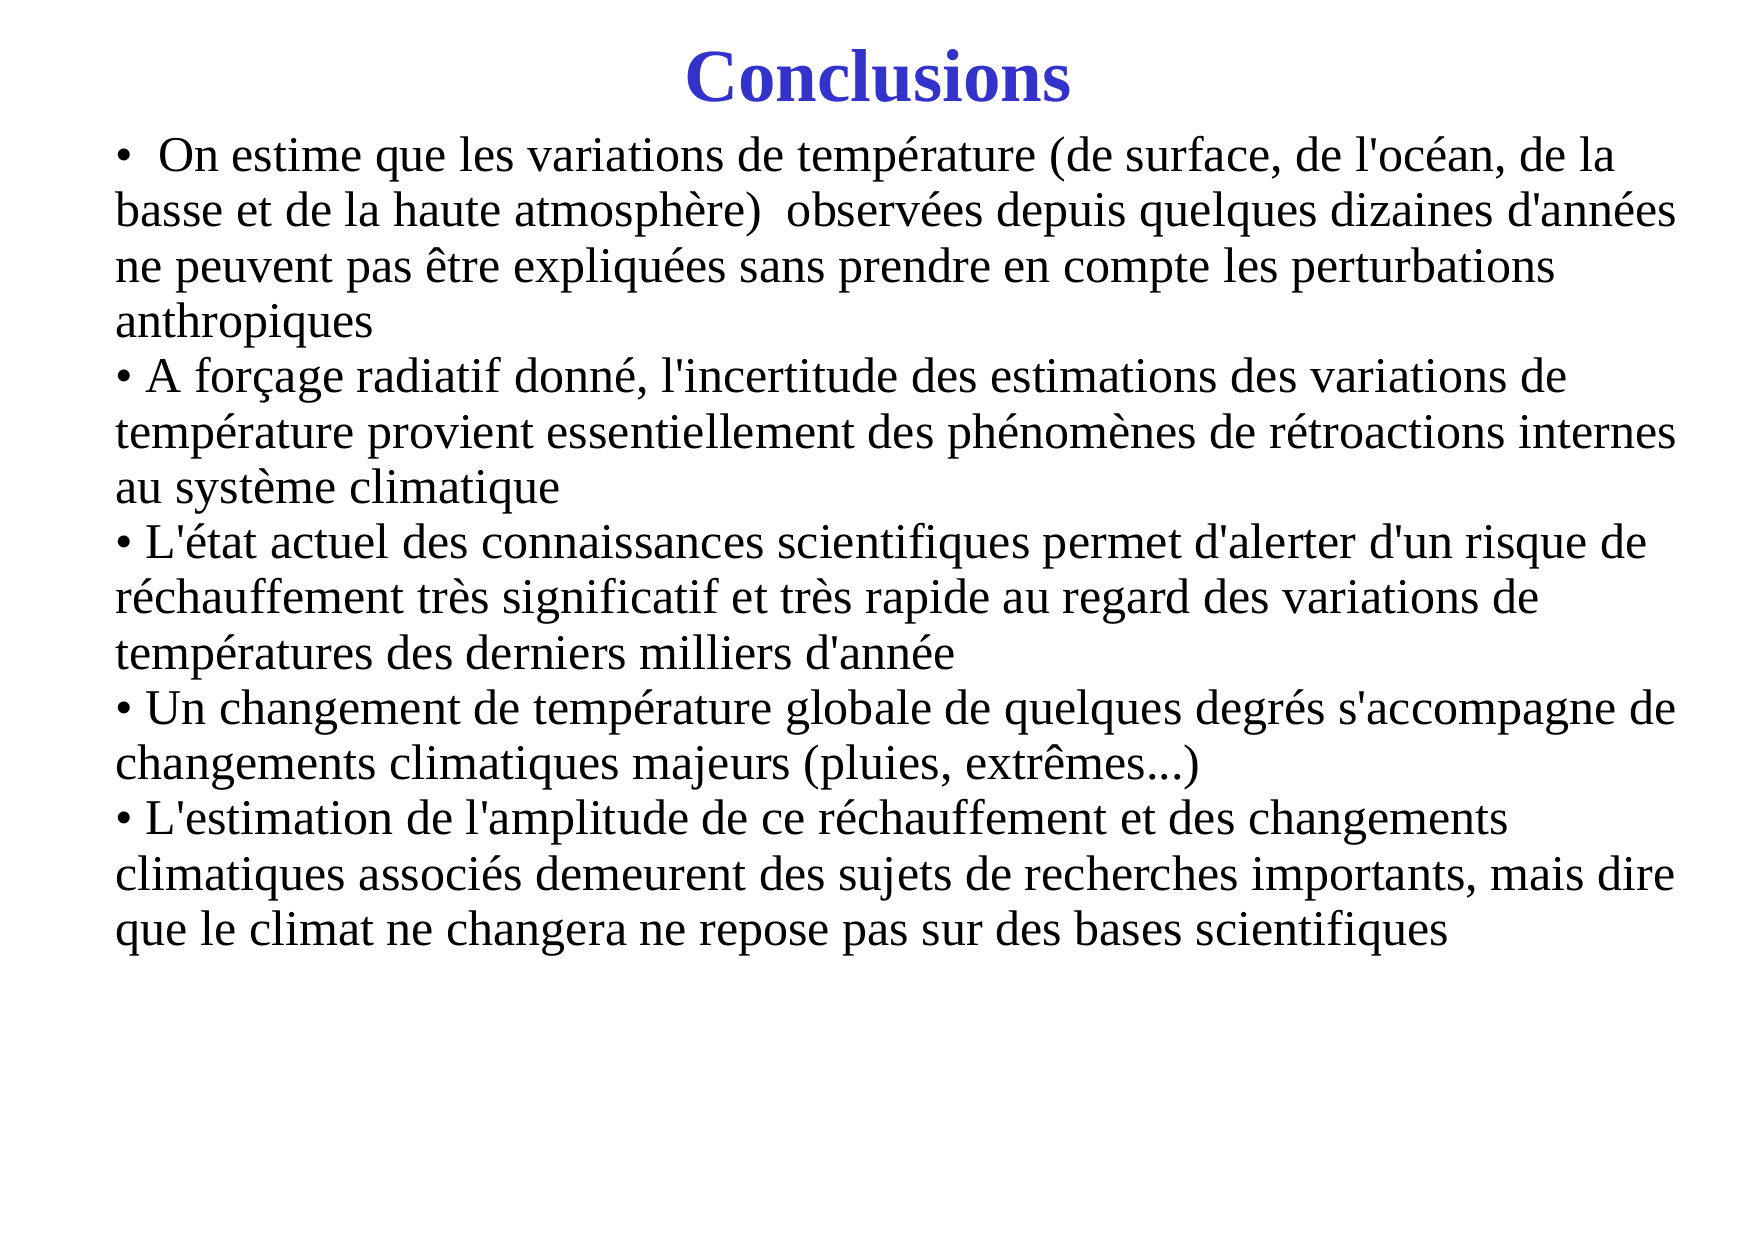

# Conclusions
 On estime que les variations de température (de surface, de l'océan, de la basse et de la haute atmosphère) observées depuis quelques dizaines d'années ne peuvent pas être expliquées sans prendre en compte les perturbations anthropiques
 A forçage radiatif donné, l'incertitude des estimations des variations de température provient essentiellement des phénomènes de rétroactions internes au système climatique
 L'état actuel des connaissances scientifiques permet d'alerter d'un risque de réchauffement très significatif et très rapide au regard des variations de températures des derniers milliers d'année
 Un changement de température globale de quelques degrés s'accompagne de changements climatiques majeurs (pluies, extrêmes...)
 L'estimation de l'amplitude de ce réchauffement et des changements climatiques associés demeurent des sujets de recherches importants, mais dire que le climat ne changera ne repose pas sur des bases scientifiques